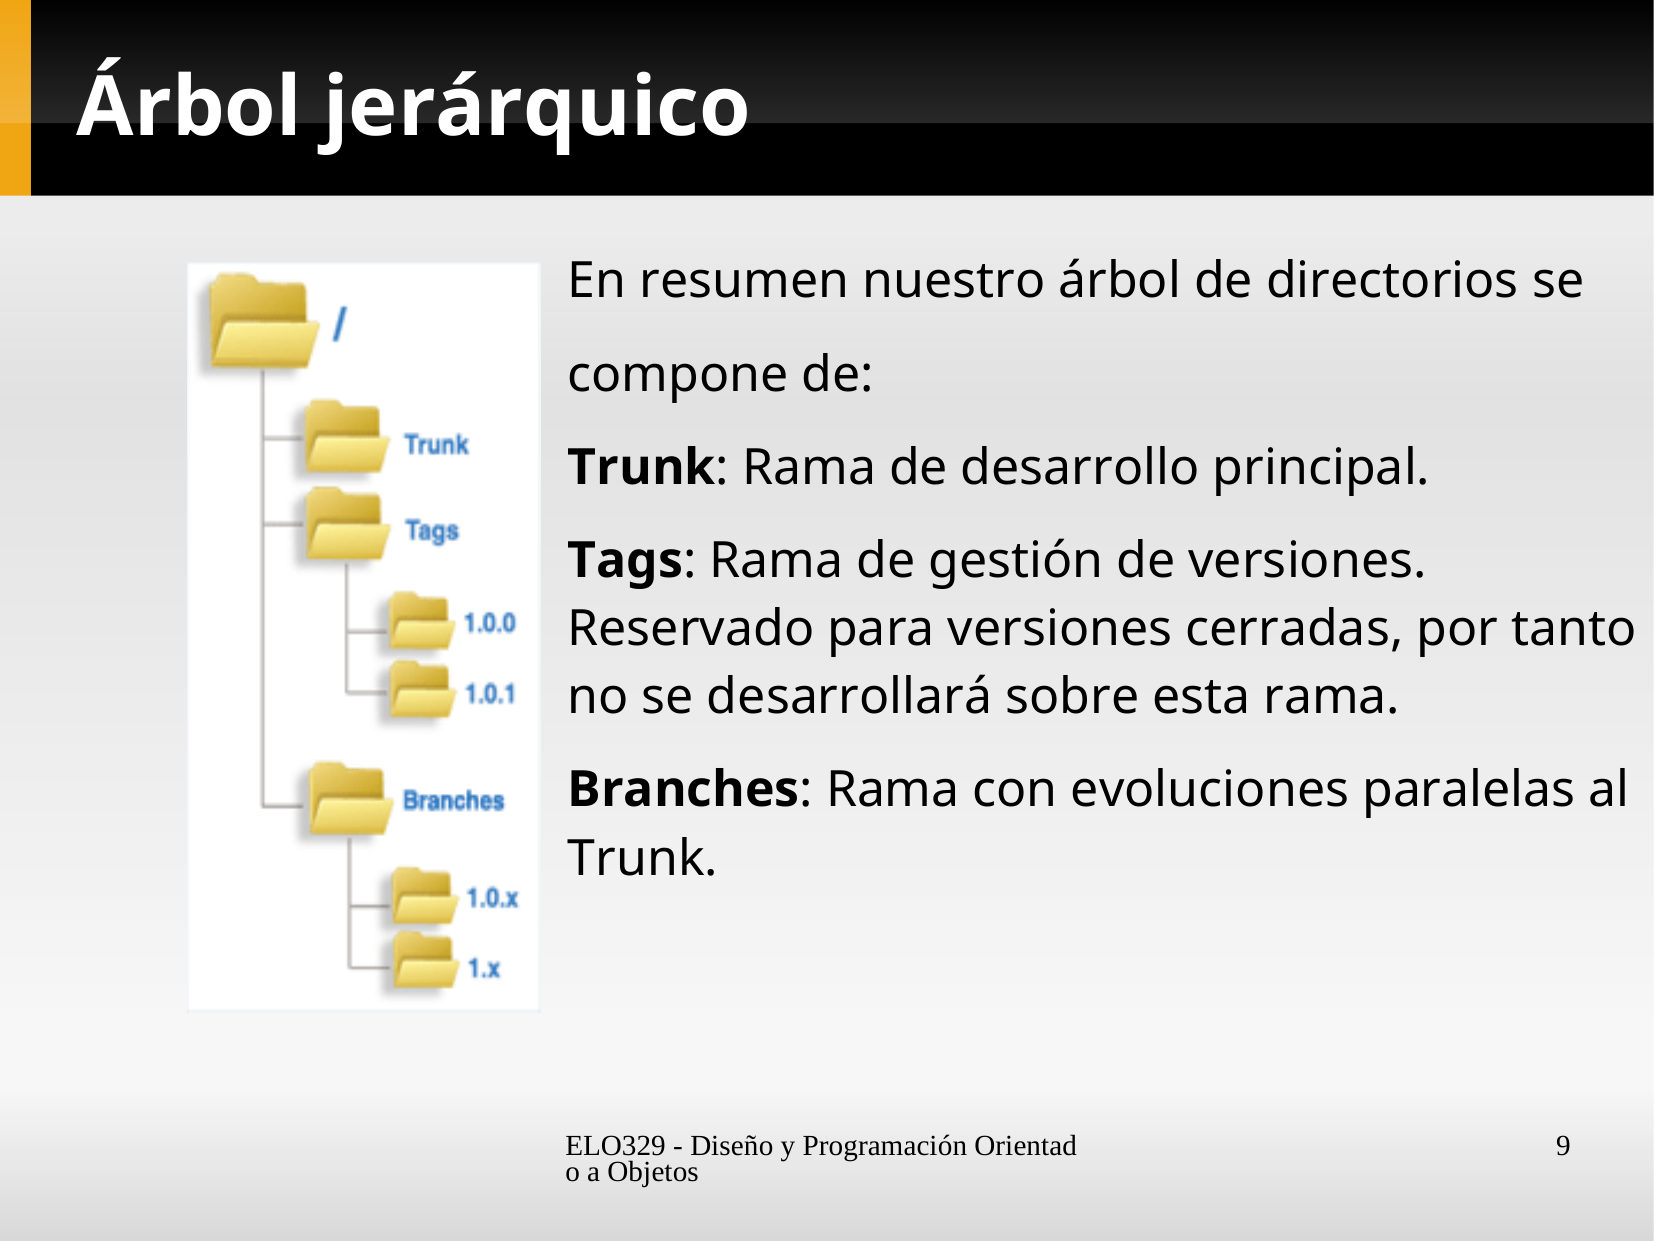

# Árbol jerárquico
En resumen nuestro árbol de directorios se
compone de:
Trunk: Rama de desarrollo principal.
Tags: Rama de gestión de versiones. Reservado para versiones cerradas, por tanto no se desarrollará sobre esta rama.
Branches: Rama con evoluciones paralelas al Trunk.
ELO329 - Diseño y Programación Orientado a Objetos
9